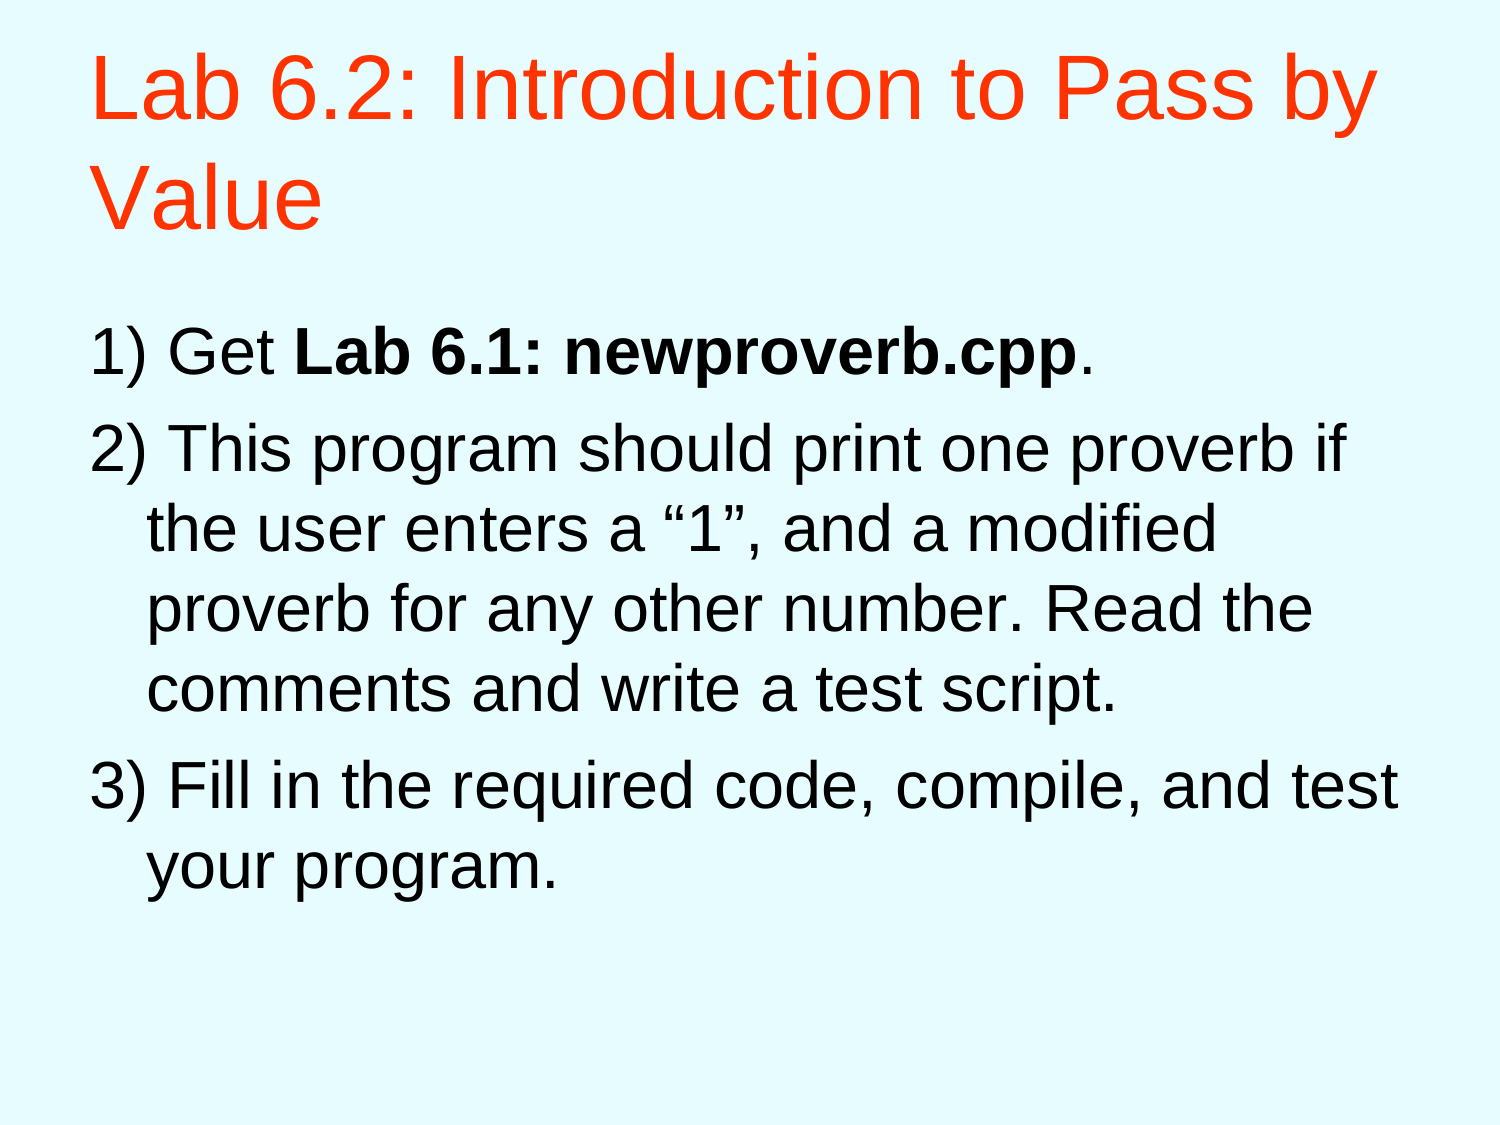

# Lab 6.2: Introduction to Pass by Value
 Get Lab 6.1: newproverb.cpp.
 This program should print one proverb if the user enters a “1”, and a modified proverb for any other number. Read the comments and write a test script.
 Fill in the required code, compile, and test your program.